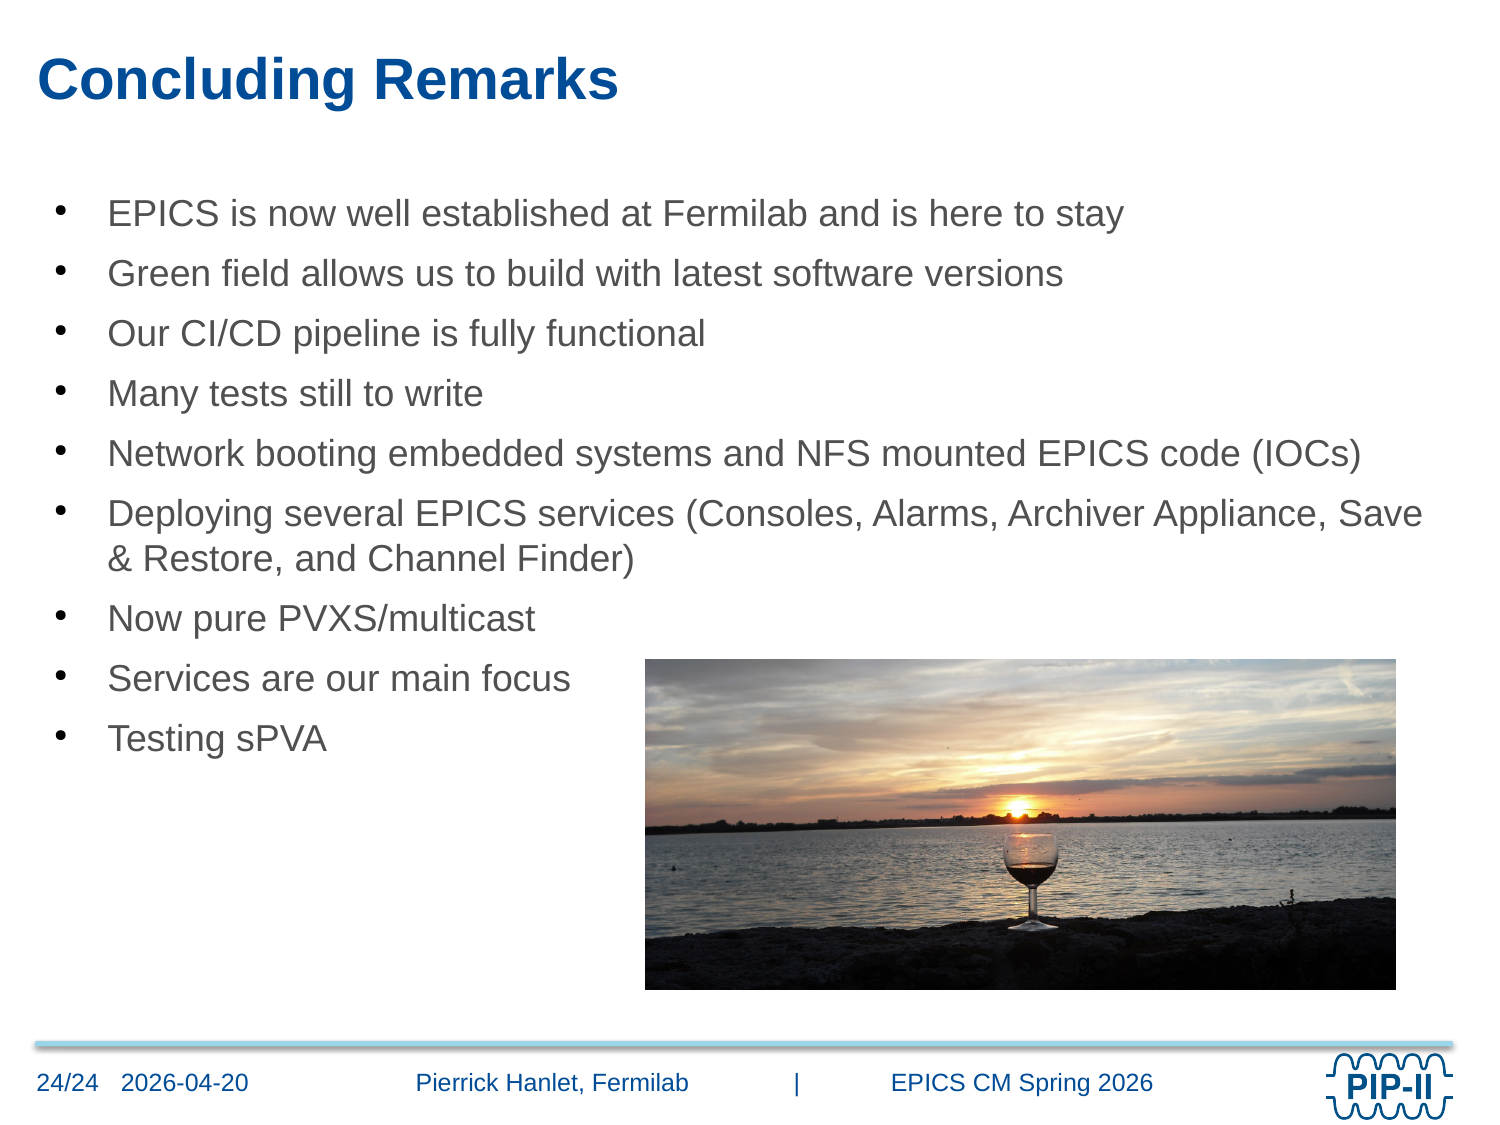

Concluding Remarks
# EPICS is now well established at Fermilab and is here to stay
Green field allows us to build with latest software versions
Our CI/CD pipeline is fully functional
Many tests still to write
Network booting embedded systems and NFS mounted EPICS code (IOCs)
Deploying several EPICS services (Consoles, Alarms, Archiver Appliance, Save & Restore, and Channel Finder)
Now pure PVXS/multicast
Services are our main focus
Testing sPVA
2026-04-20
Pierrick Hanlet, Fermilab | EPICS CM Spring 2026